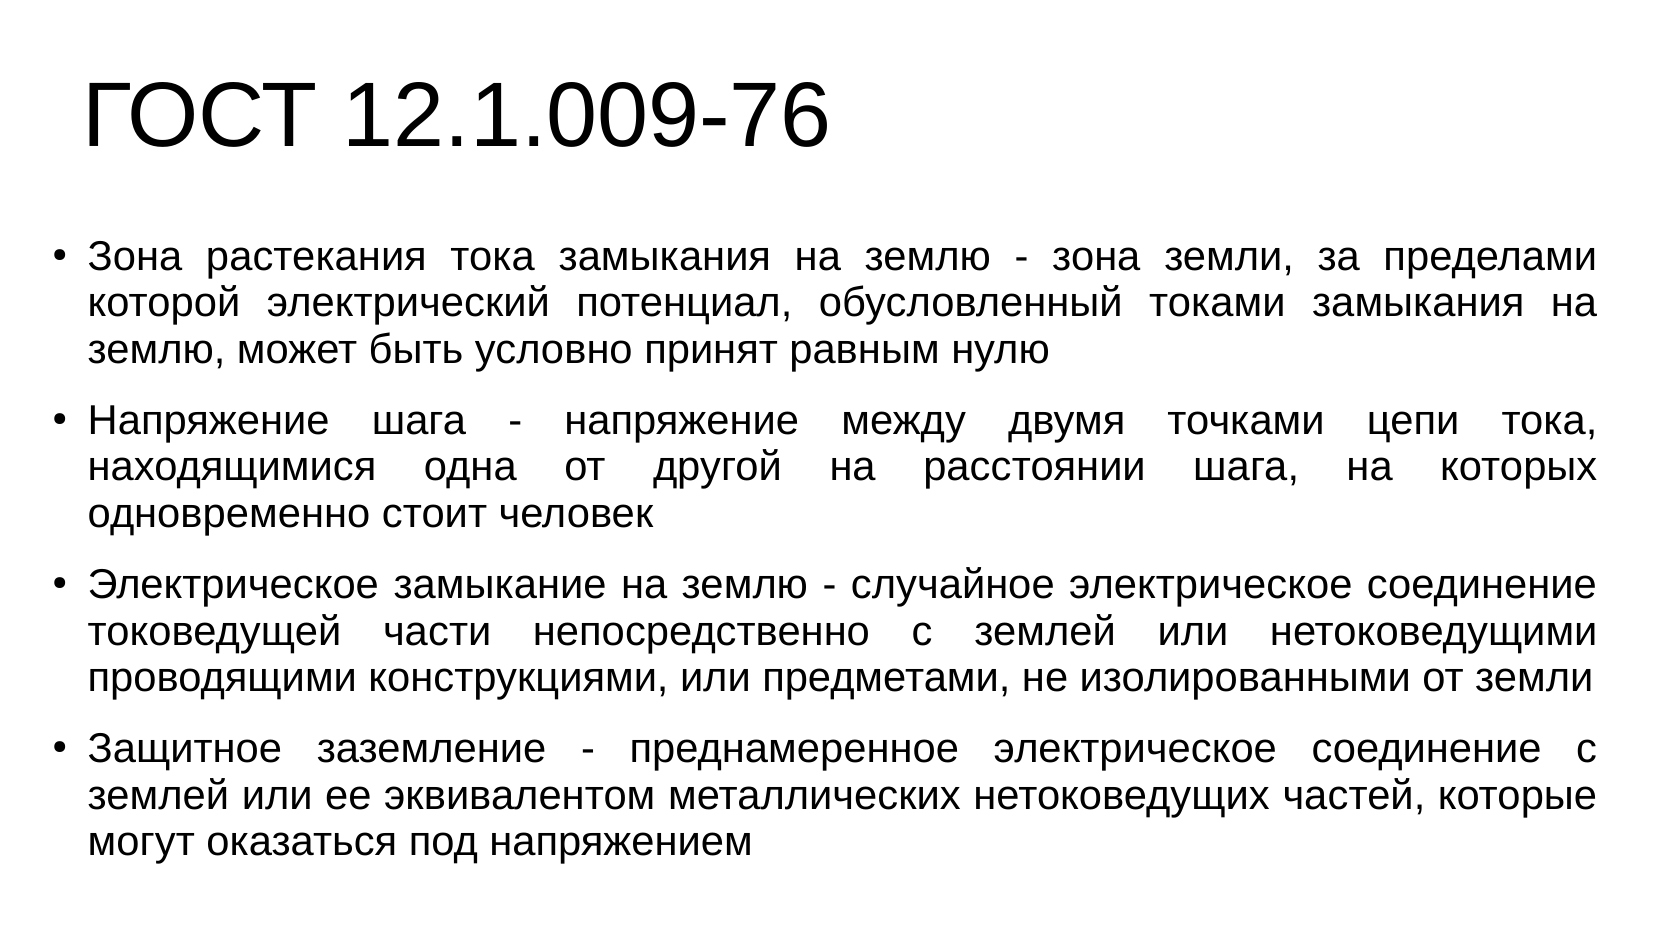

# ГОСТ 12.1.009-76
Зона растекания тока замыкания на землю - зона земли, за пределами которой электрический потенциал, обусловленный токами замыкания на землю, может быть условно принят равным нулю
Напряжение шага - напряжение между двумя точками цепи тока, находящимися одна от другой на расстоянии шага, на которых одновременно стоит человек
Электрическое замыкание на землю - случайное электрическое соединение токоведущей части непосредственно с землей или нетоковедущими проводящими конструкциями, или предметами, не изолированными от земли
Защитное заземление - преднамеренное электрическое соединение с землей или ее эквивалентом металлических нетоковедущих частей, которые могут оказаться под напряжением